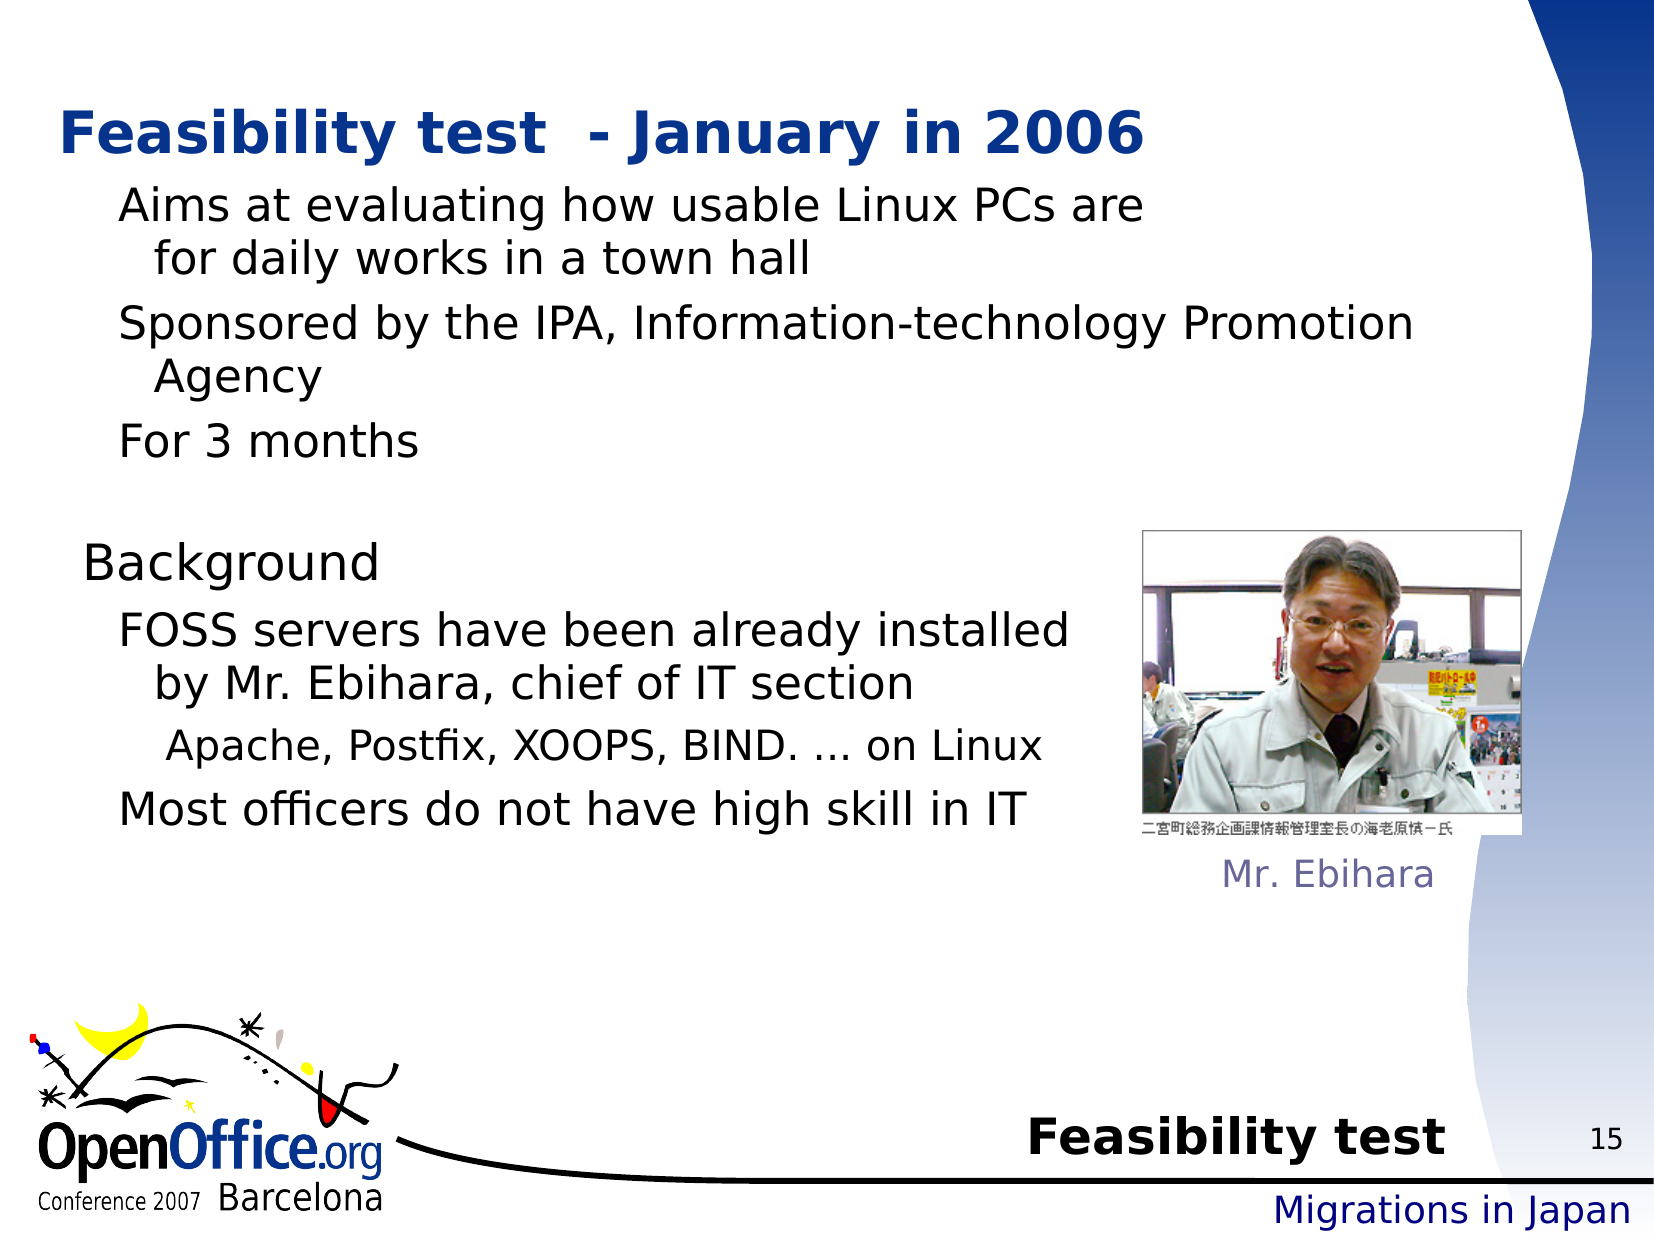

Feasibility test - January in 2006
Aims at evaluating how usable Linux PCs are
for daily works in a town hall
Sponsored by the IPA, Information-technology Promotion Agency
For 3 months
Background
FOSS servers have been already installed
by Mr. Ebihara, chief of IT section
Apache, Postfix, XOOPS, BIND. ... on Linux
Most officers do not have high skill in IT
Mr. Ebihara
# Feasibility test
15